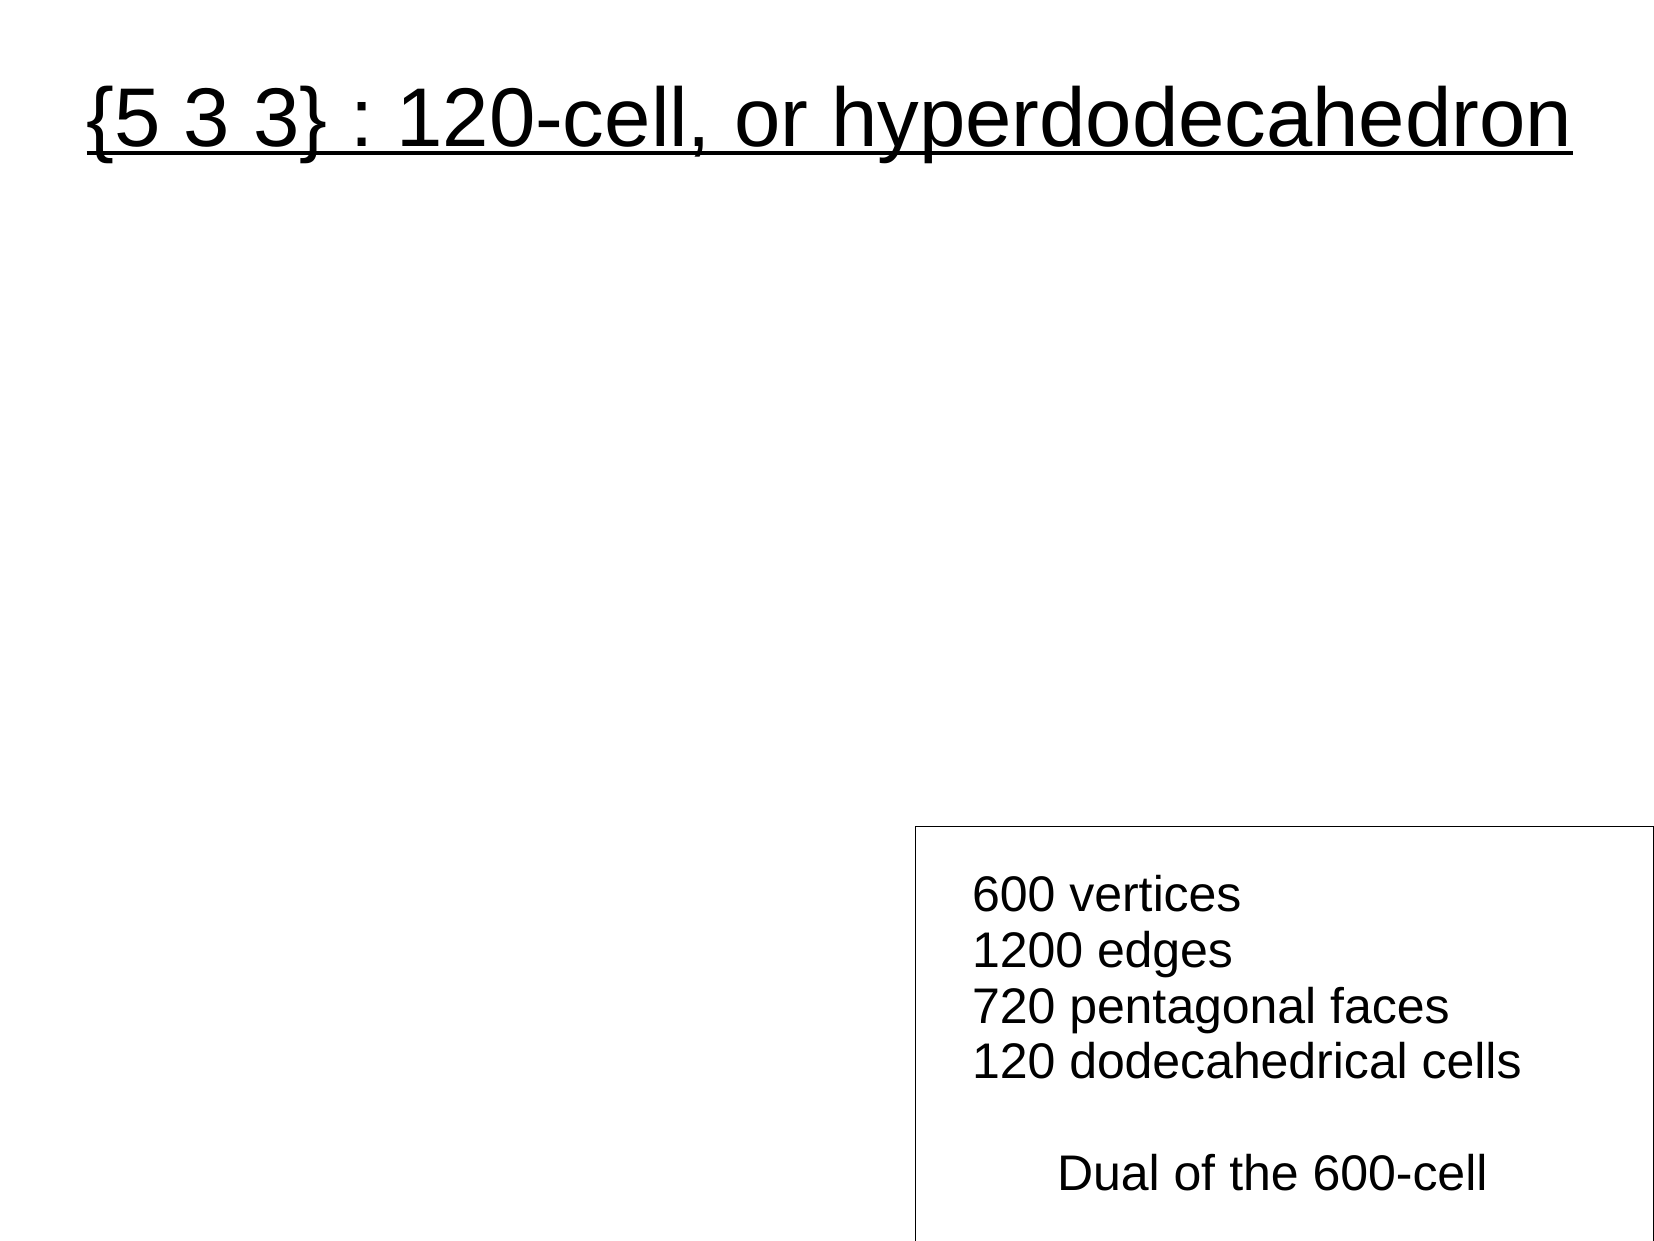

# {5 3 3} : 120-cell, or hyperdodecahedron
			 600 vertices
			 1200 edges
			 720 pentagonal faces
 		 120 dodecahedrical cells
		 Dual of the 600-cell